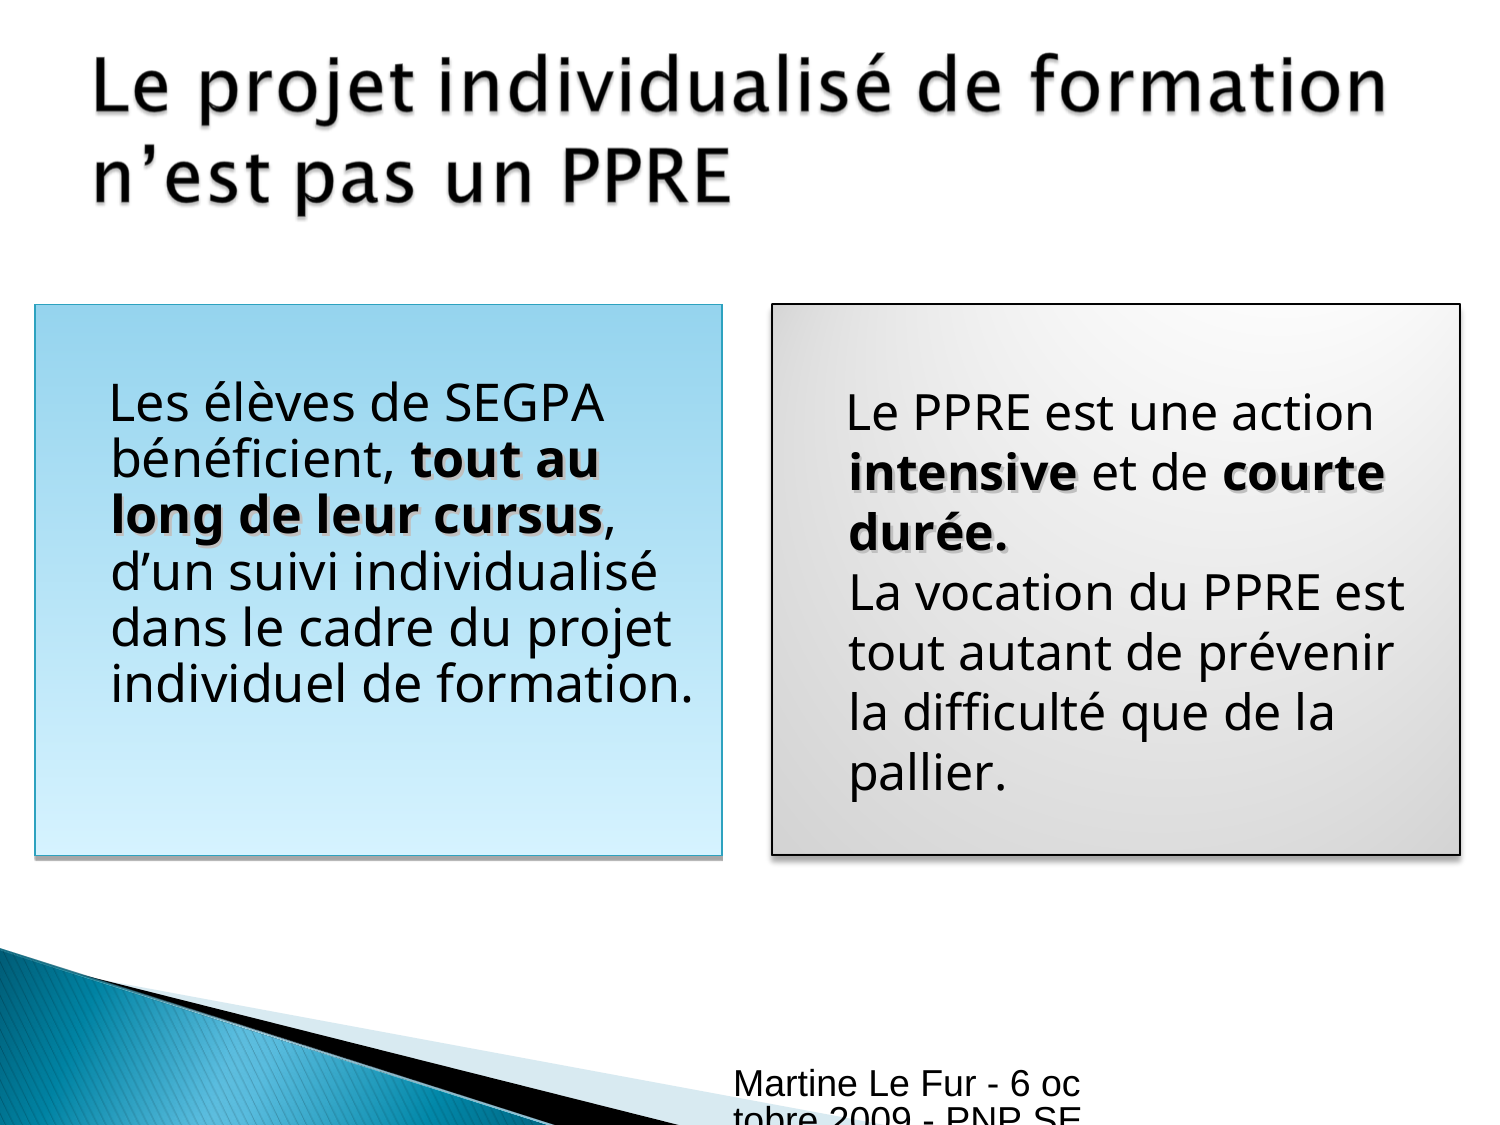

Le PPRE est une action intensive et de courte durée.
La vocation du PPRE est tout autant de prévenir la difficulté que de la pallier.
# Les élèves de SEGPA bénéficient, tout au long de leur cursus, d’un suivi individualisé dans le cadre du projet individuel de formation.
Martine Le Fur - 6 octobre 2009 - PNP SEGPA